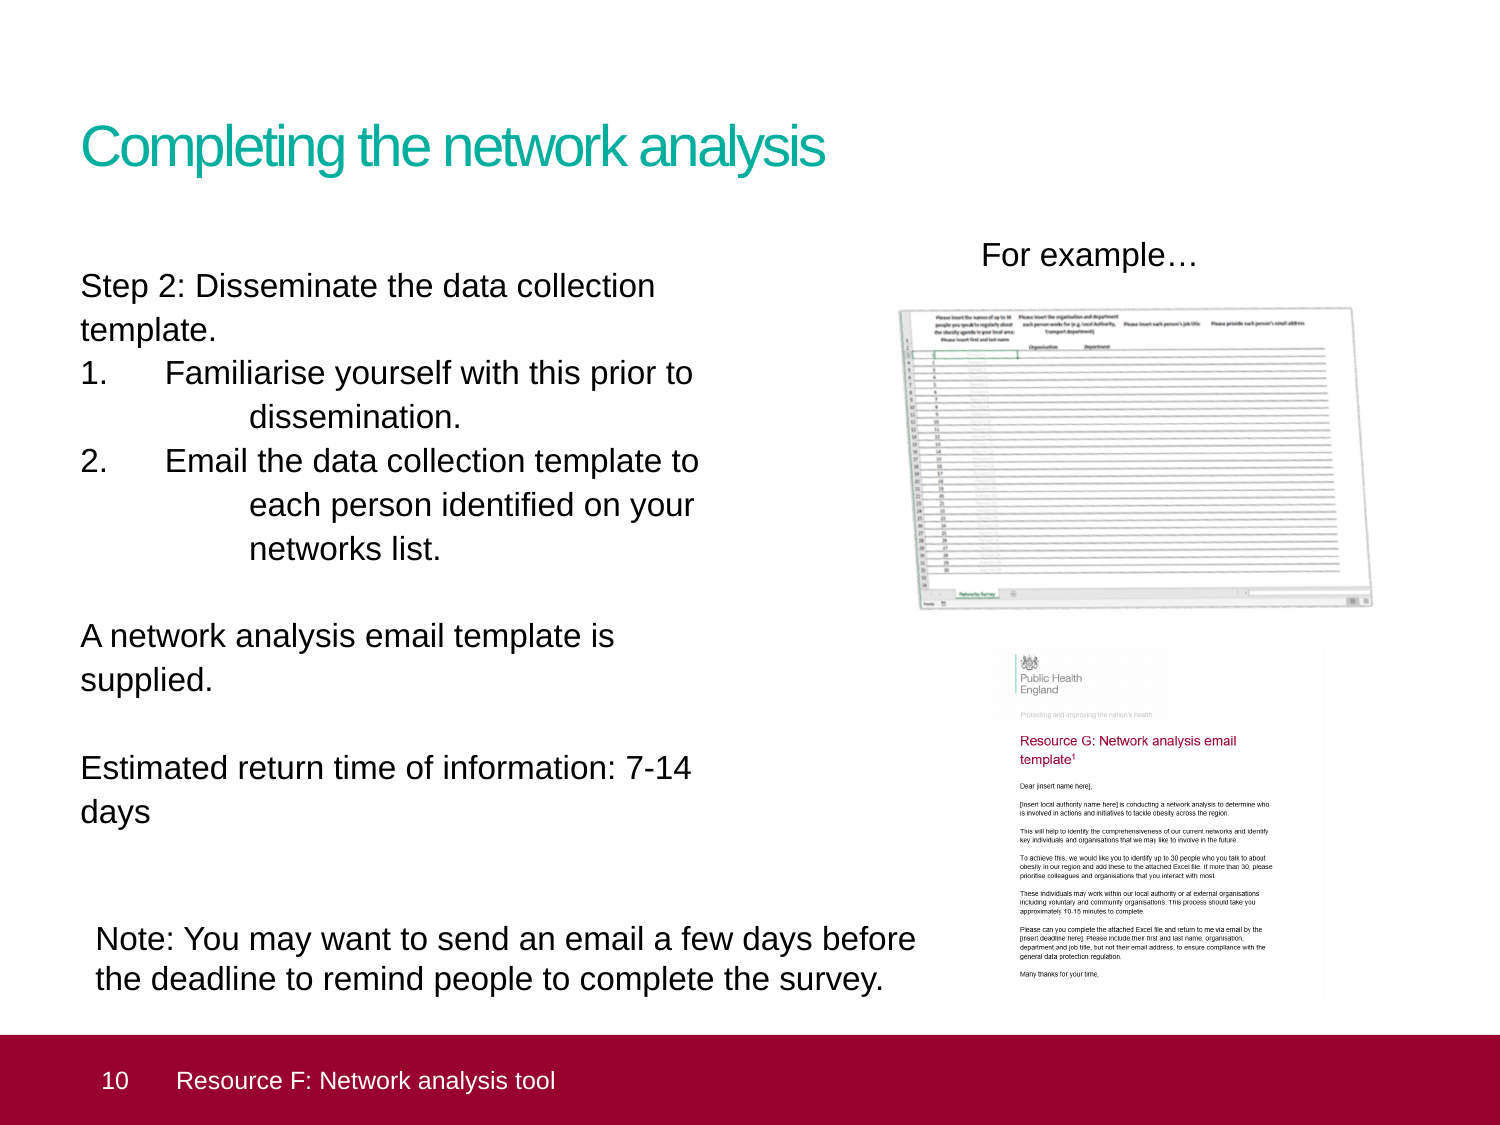

Completing the network analysis
 For example…
# Step 2: Disseminate the data collection template.
Familiarise yourself with this prior to dissemination.
Email the data collection template to each person identified on your networks list.
A network analysis email template is supplied.
Estimated return time of information: 7-14 days
Note: You may want to send an email a few days before
the deadline to remind people to complete the survey.
 9
Resource F: Network analysis tool